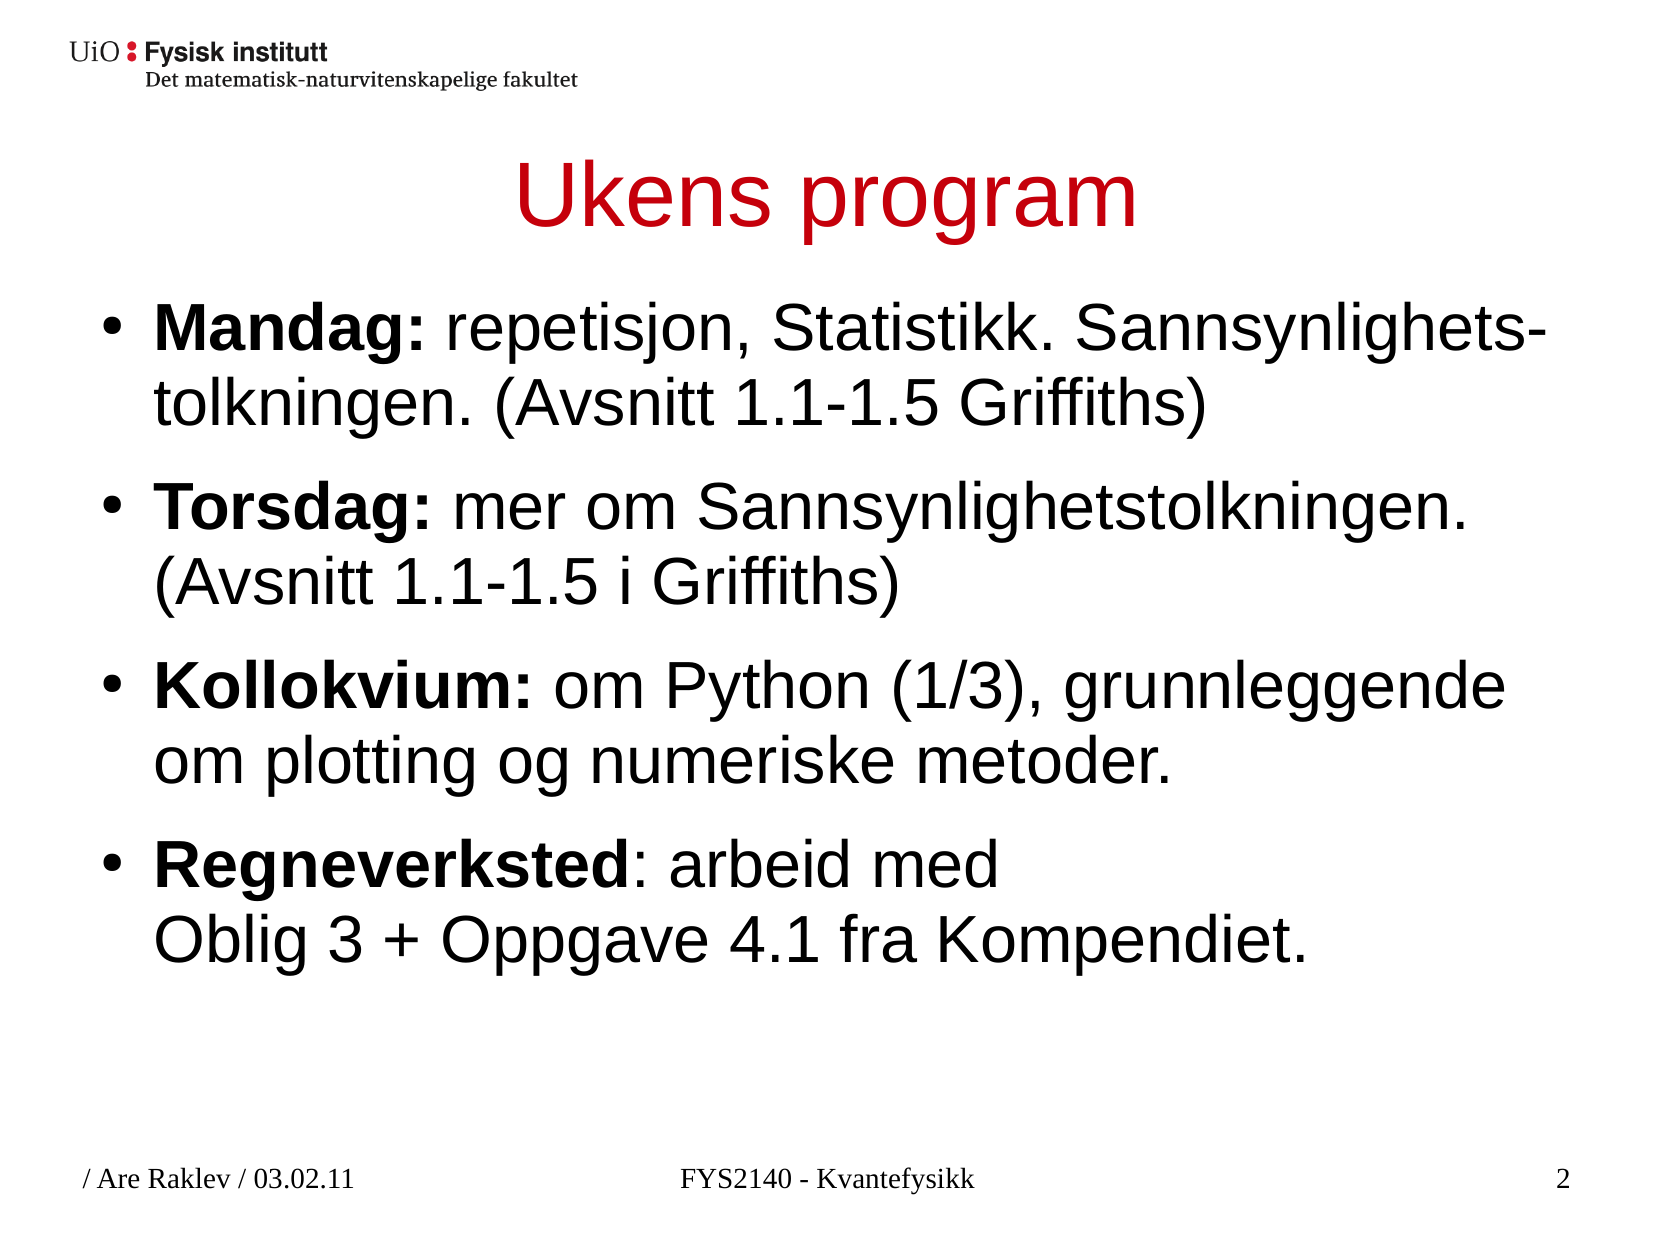

# Ukens program
Mandag: repetisjon, Statistikk. Sannsynlighets-tolkningen. (Avsnitt 1.1-1.5 Griffiths)
Torsdag: mer om Sannsynlighetstolkningen. (Avsnitt 1.1-1.5 i Griffiths)
Kollokvium: om Python (1/3), grunnleggende om plotting og numeriske metoder.
Regneverksted: arbeid med
Oblig 3 + Oppgave 4.1 fra Kompendiet.
/ Are Raklev / 03.02.11
FYS2140 - Kvantefysikk
2